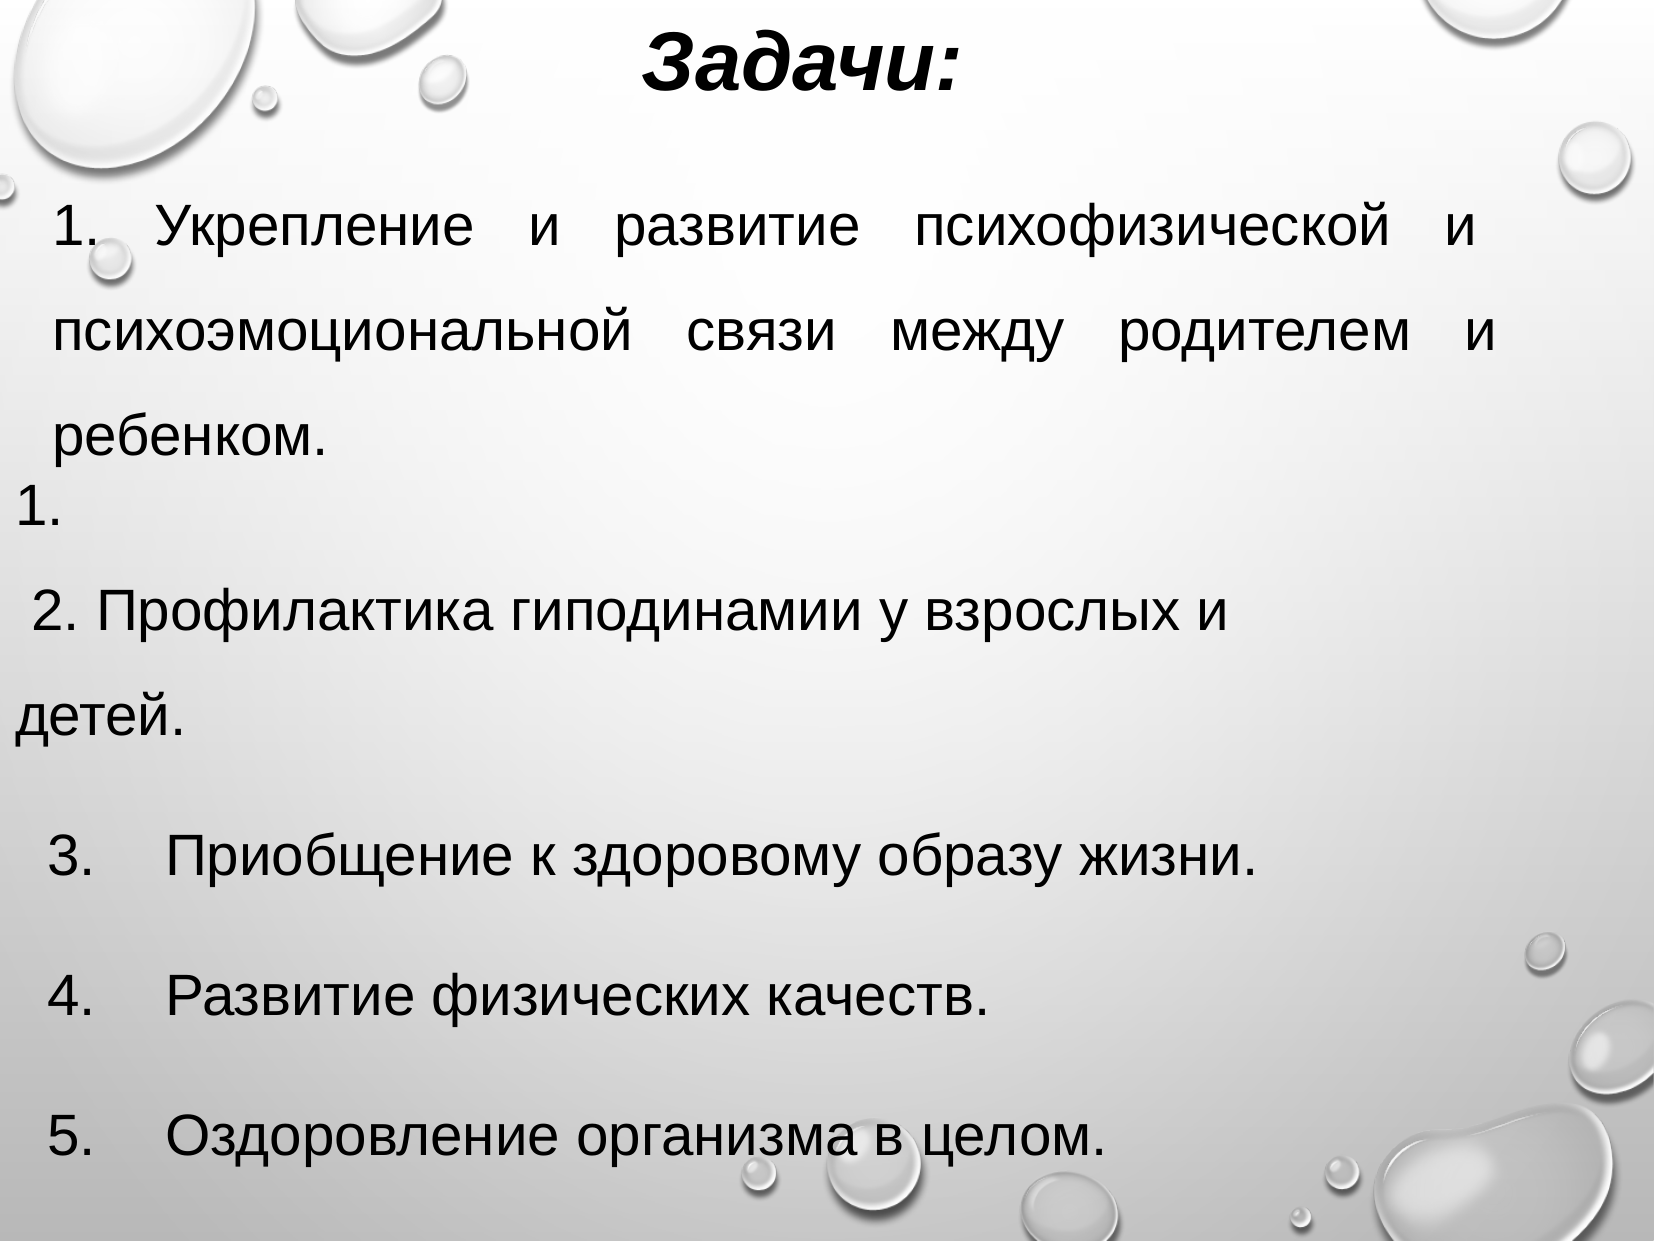

Задачи:
1. Укрепление и развитие психофизической и 	психоэмоциональной связи между родителем и 	ребенком.
 2. Профилактика гиподинамии у взрослых и 	детей.
 3. 	Приобщение к здоровому образу жизни.
 4. 	Развитие физических качеств.
 5. 	Оздоровление организма в целом.